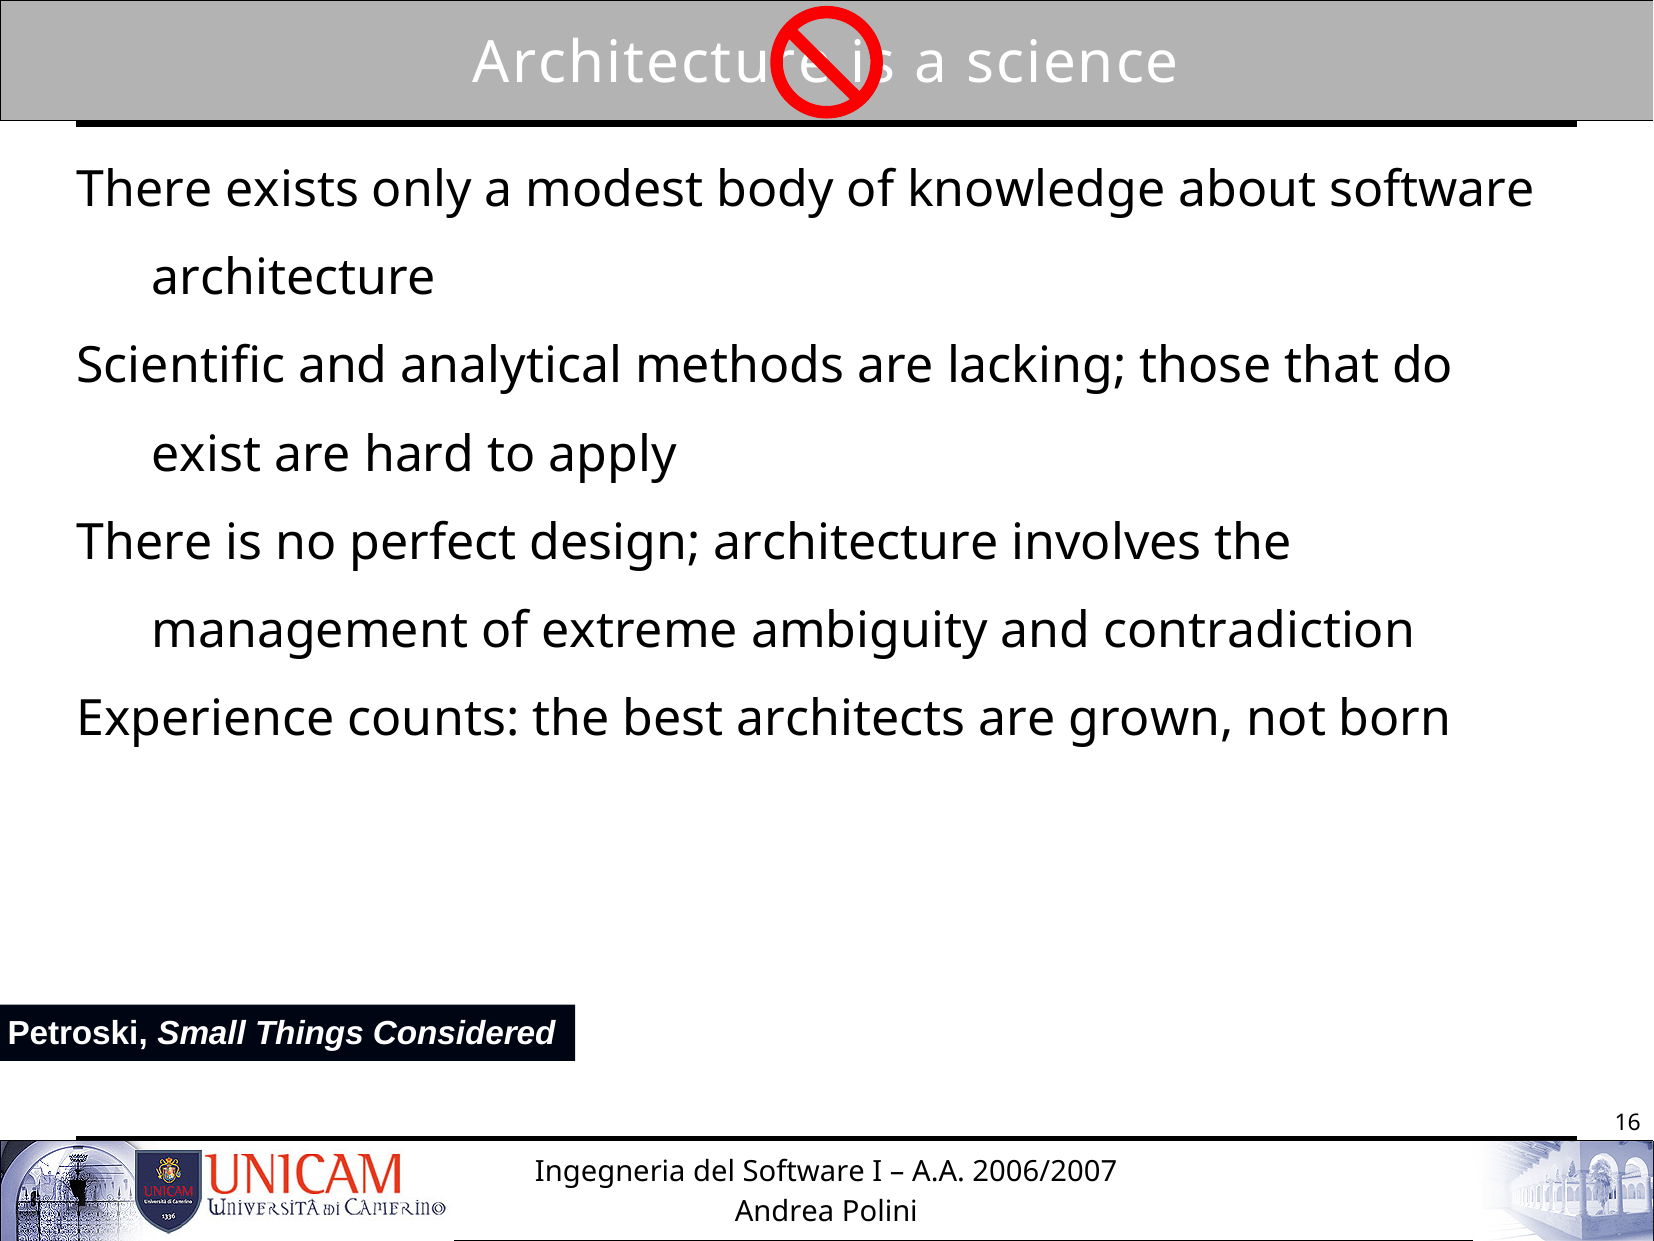

# Architecture is a science
There exists only a modest body of knowledge about software architecture
Scientific and analytical methods are lacking; those that do exist are hard to apply
There is no perfect design; architecture involves the management of extreme ambiguity and contradiction
Experience counts: the best architects are grown, not born
Petroski, Small Things Considered
16